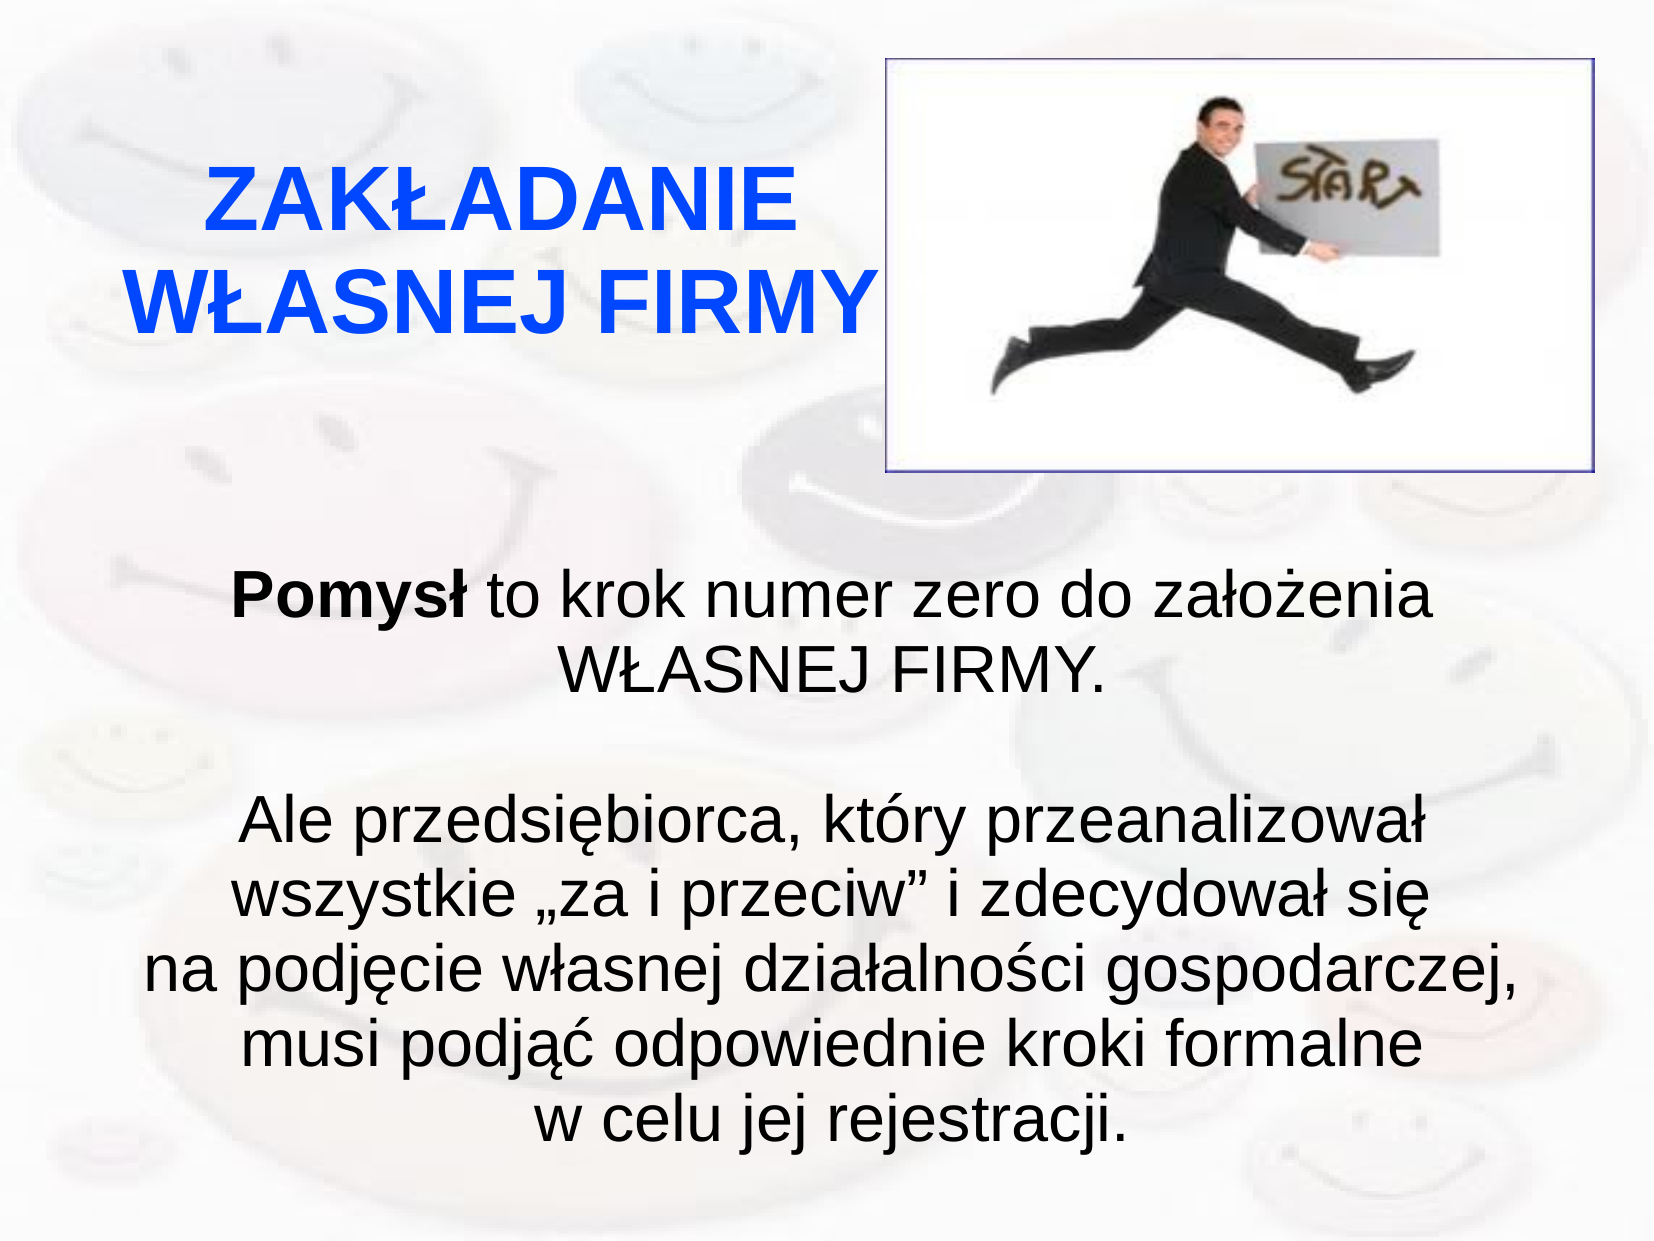

# ZAKŁADANIE WŁASNEJ FIRMY
Pomysł to krok numer zero do założenia
WŁASNEJ FIRMY.
Ale przedsiębiorca, który przeanalizował wszystkie „za i przeciw” i zdecydował się
na podjęcie własnej działalności gospodarczej, musi podjąć odpowiednie kroki formalne
w celu jej rejestracji.